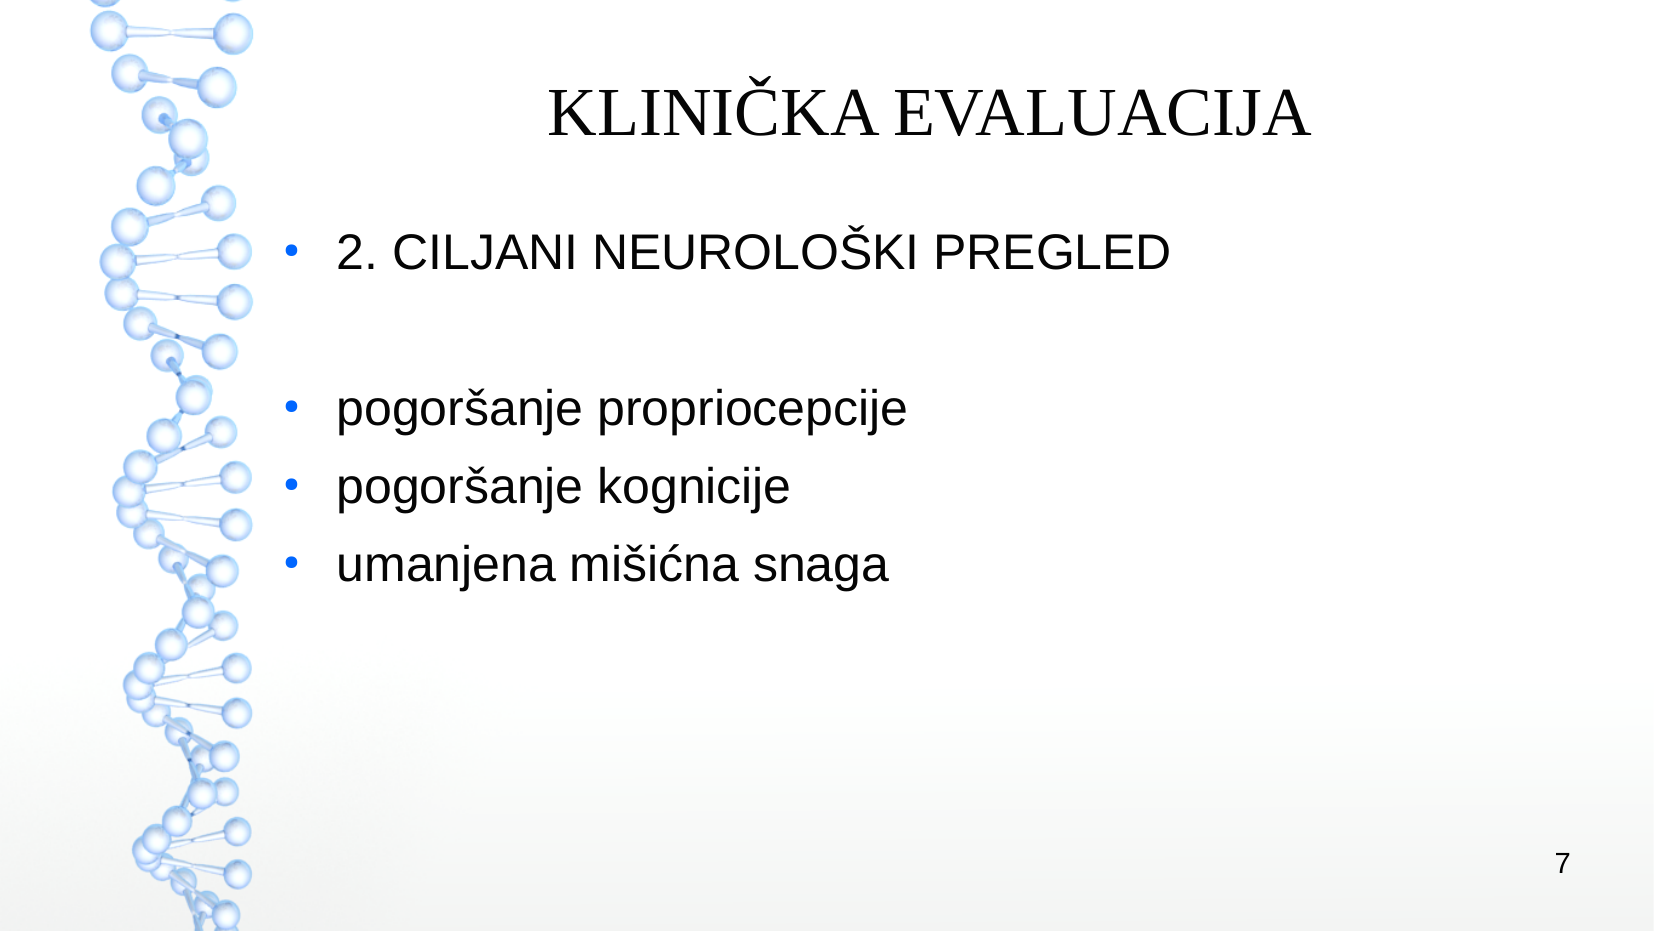

# KLINIČKA EVALUACIJA
2. CILJANI NEUROLOŠKI PREGLED
pogoršanje propriocepcije
pogoršanje kognicije
umanjena mišićna snaga
7